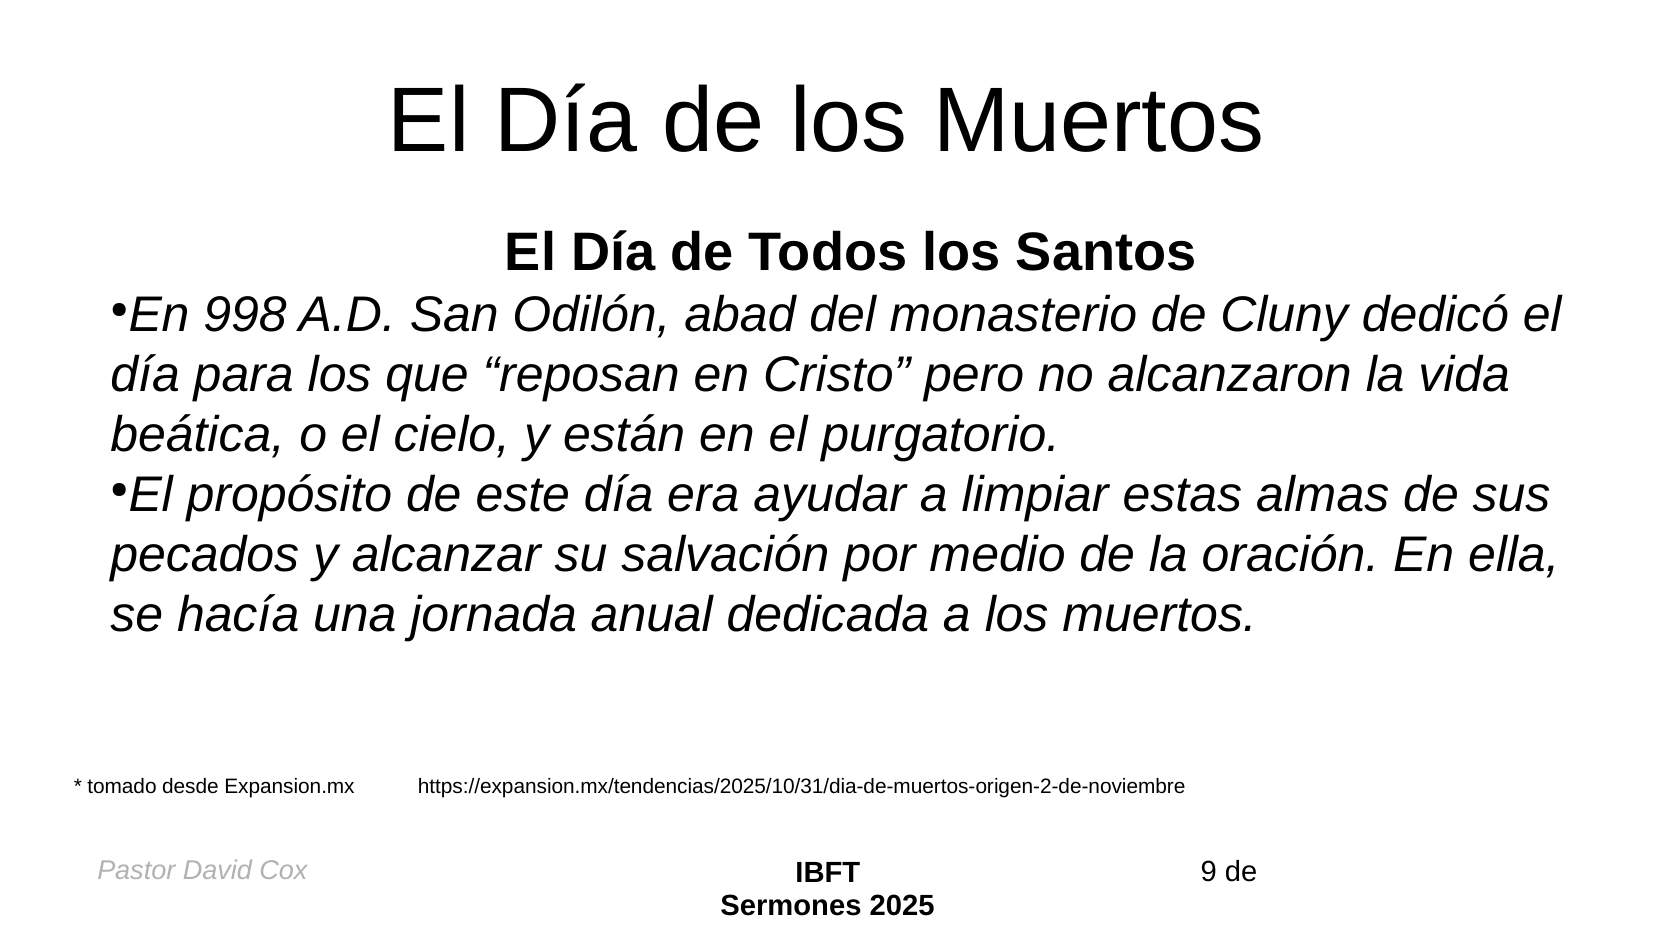

# El Día de los Muertos
 El Día de Todos los Santos
En 998 A.D. San Odilón, abad del monasterio de Cluny dedicó el día para los que “reposan en Cristo” pero no alcanzaron la vida beática, o el cielo, y están en el purgatorio.
El propósito de este día era ayudar a limpiar estas almas de sus pecados y alcanzar su salvación por medio de la oración. En ella, se hacía una jornada anual dedicada a los muertos.
* tomado desde Expansion.mx https://expansion.mx/tendencias/2025/10/31/dia-de-muertos-origen-2-de-noviembre